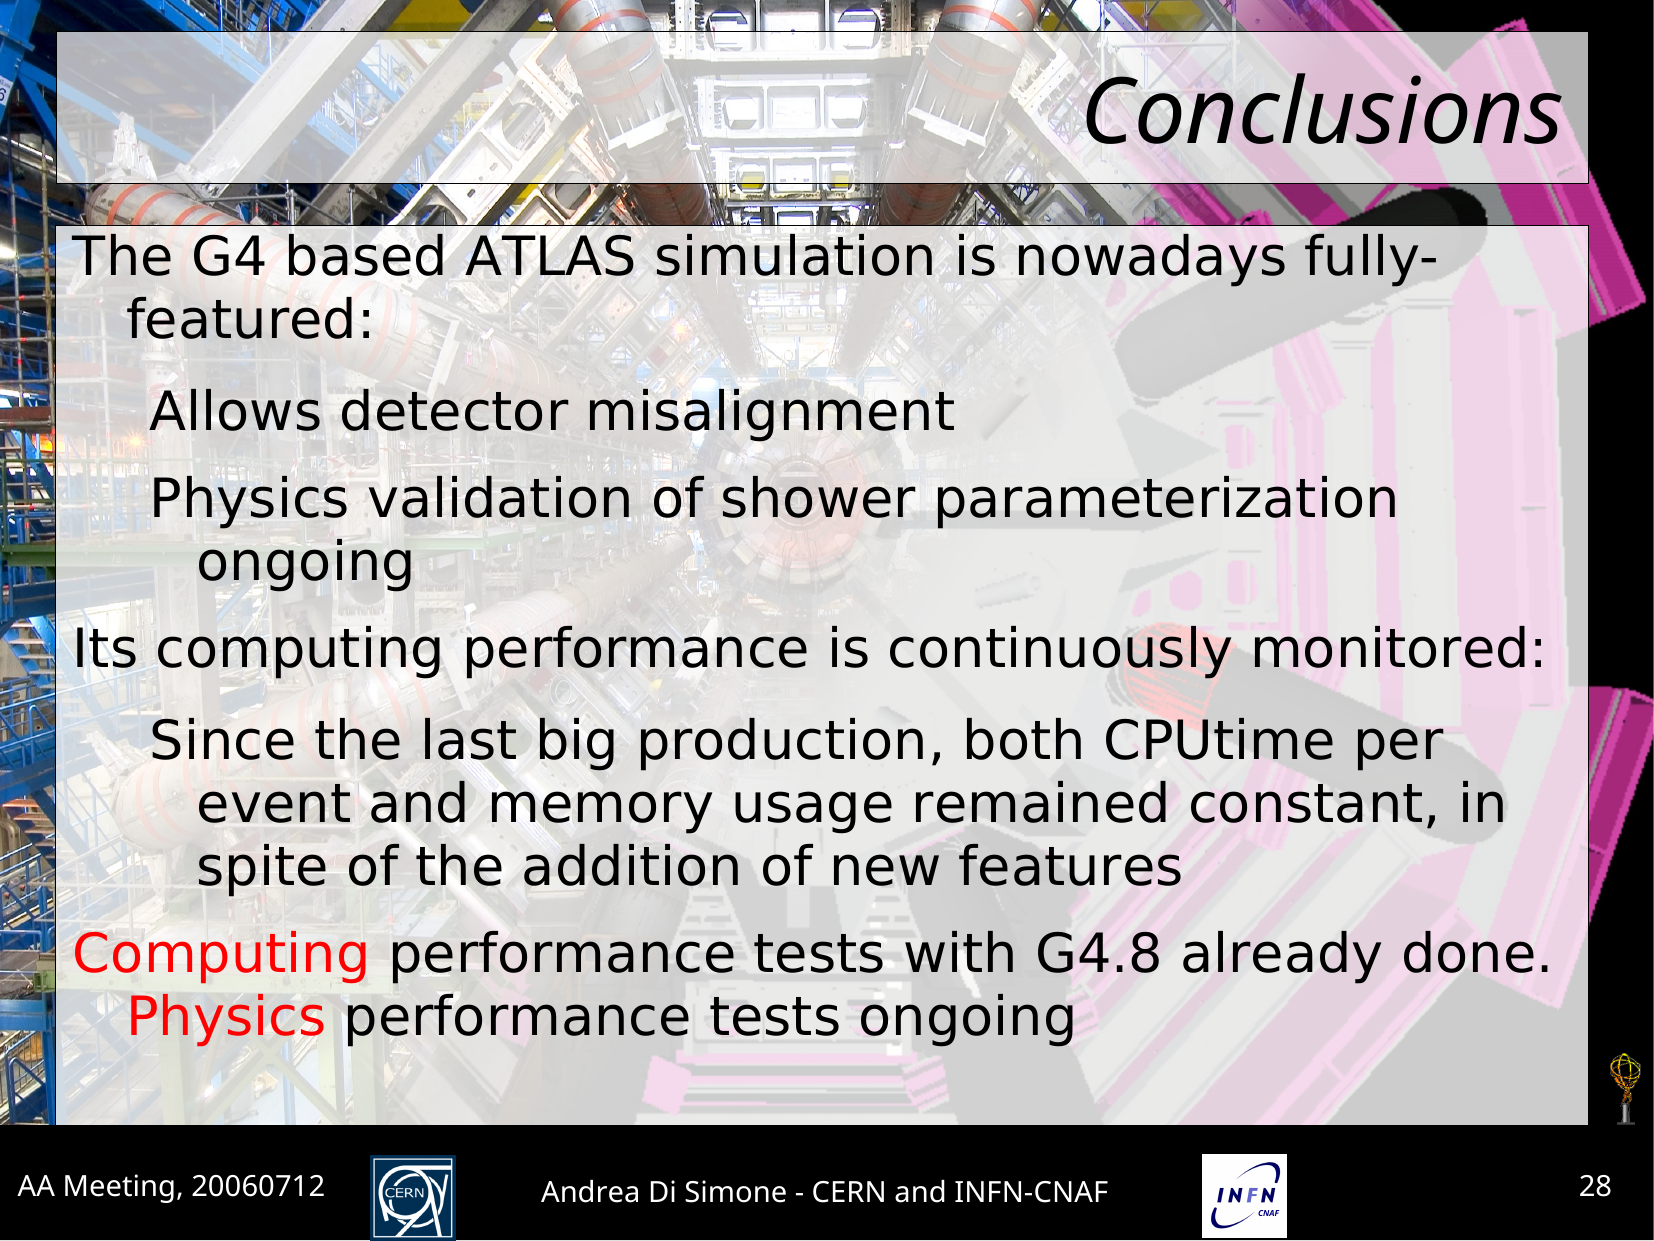

# Conclusions
The G4 based ATLAS simulation is nowadays fully-featured:
Allows detector misalignment
Physics validation of shower parameterization ongoing
Its computing performance is continuously monitored:
Since the last big production, both CPUtime per event and memory usage remained constant, in spite of the addition of new features
Computing performance tests with G4.8 already done. Physics performance tests ongoing
AA Meeting, 20060712
28
Andrea Di Simone - CERN and INFN-CNAF